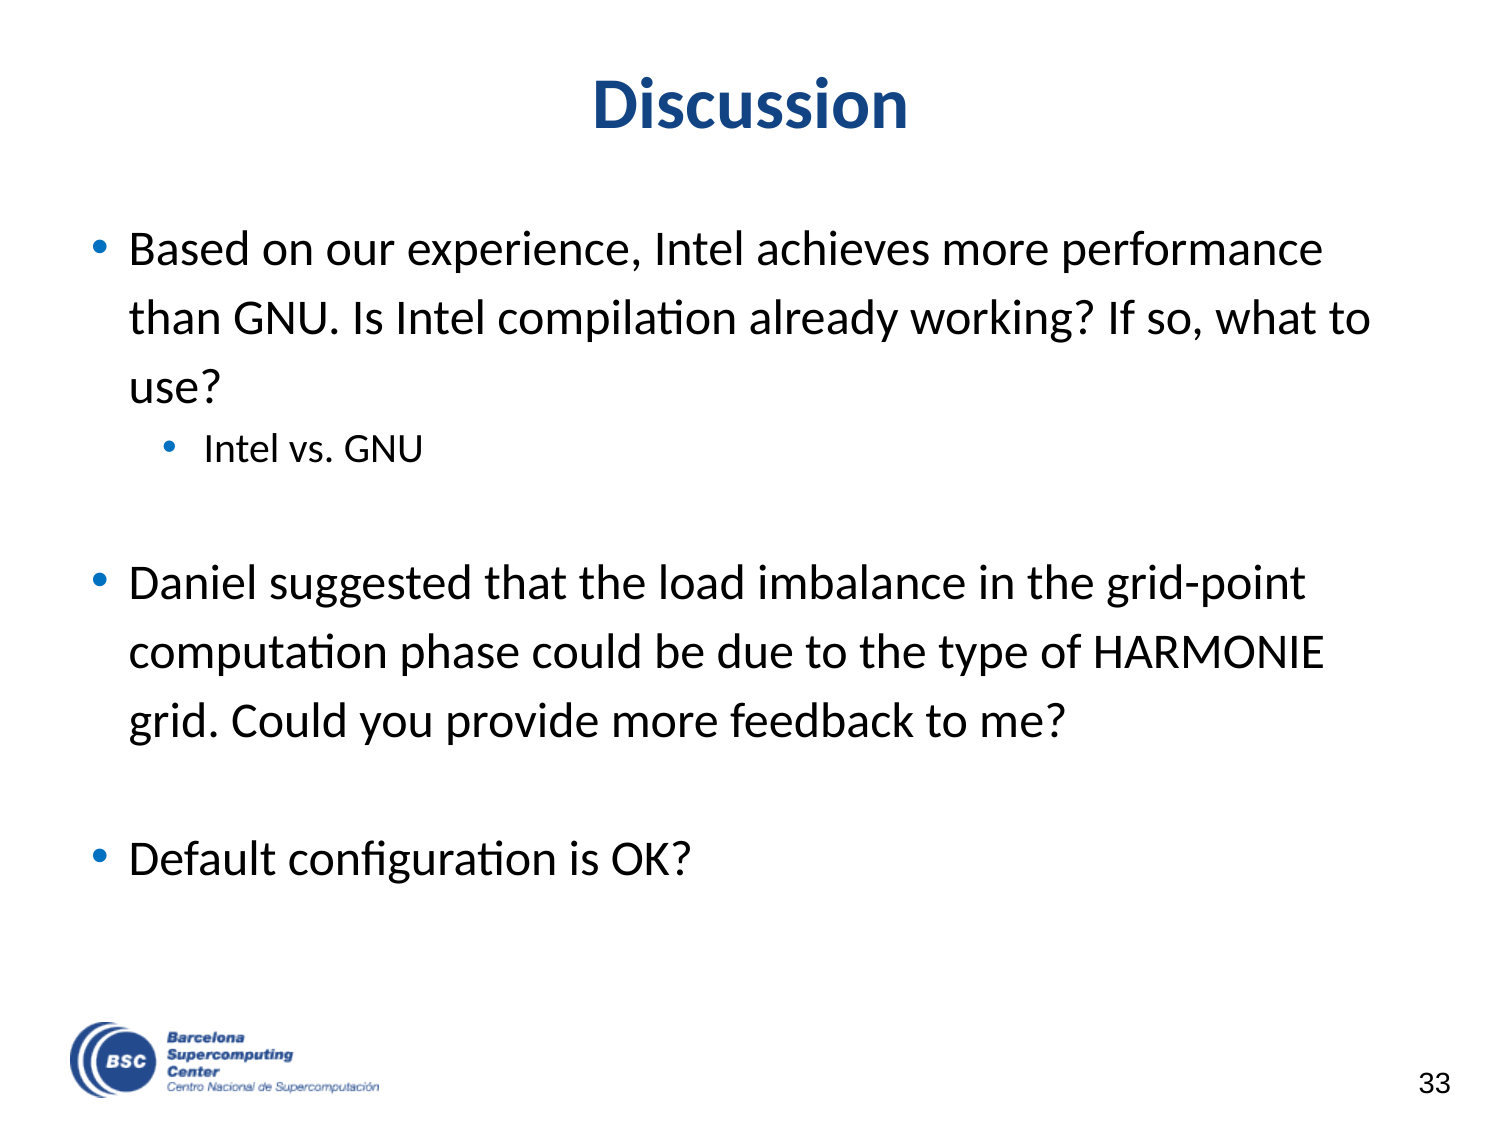

# Discussion
Based on our experience, Intel achieves more performance than GNU. Is Intel compilation already working? If so, what to use?
Intel vs. GNU
Daniel suggested that the load imbalance in the grid-point computation phase could be due to the type of HARMONIE grid. Could you provide more feedback to me?
Default configuration is OK?